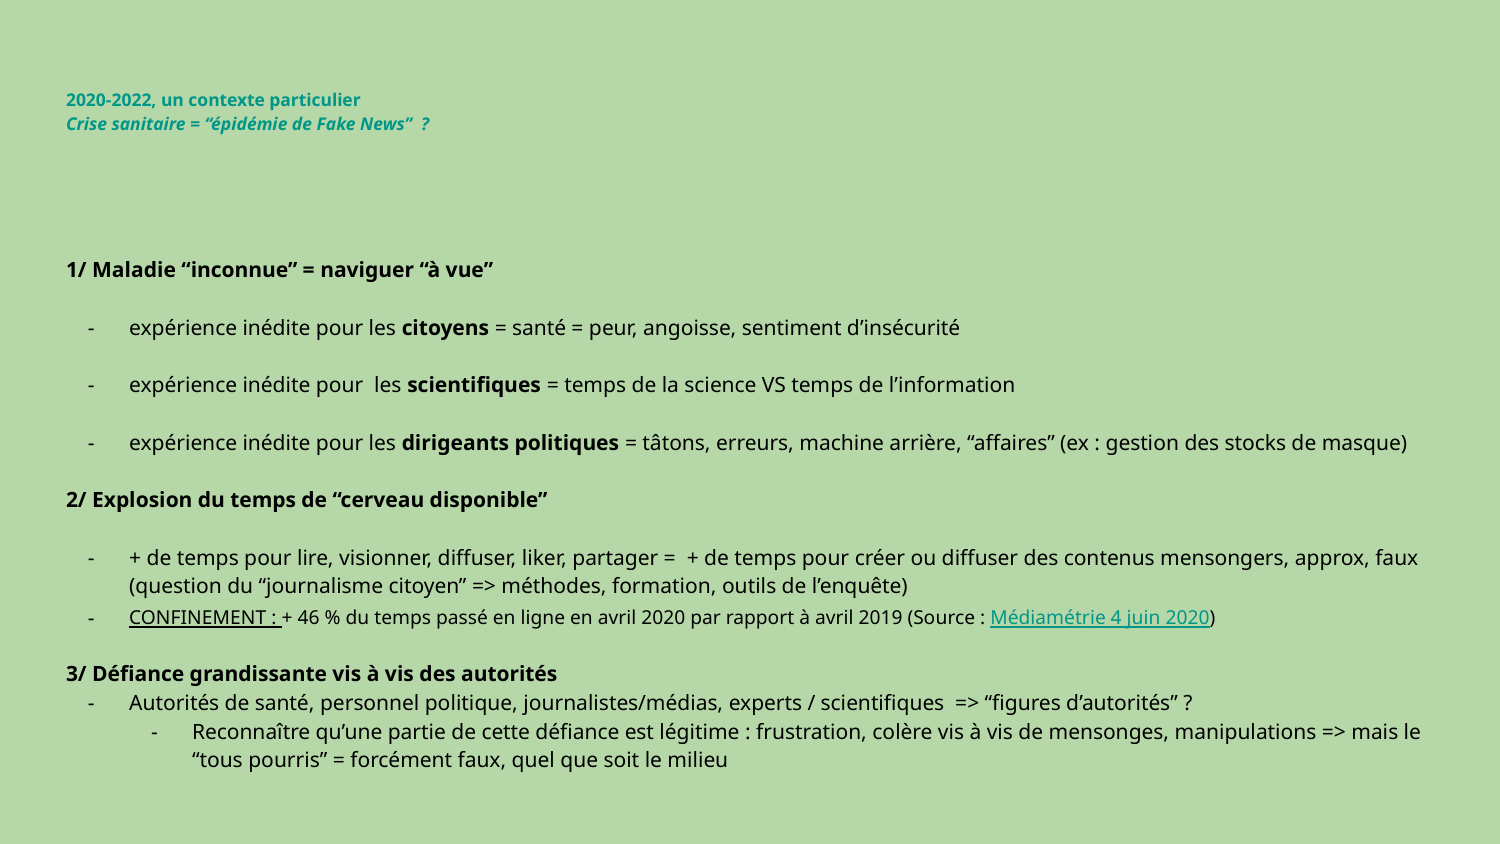

# 2020-2022, un contexte particulier Crise sanitaire = “épidémie de Fake News” ?
1/ Maladie “inconnue” = naviguer “à vue”
expérience inédite pour les citoyens = santé = peur, angoisse, sentiment d’insécurité
expérience inédite pour les scientifiques = temps de la science VS temps de l’information
expérience inédite pour les dirigeants politiques = tâtons, erreurs, machine arrière, “affaires” (ex : gestion des stocks de masque)
2/ Explosion du temps de “cerveau disponible”
+ de temps pour lire, visionner, diffuser, liker, partager = + de temps pour créer ou diffuser des contenus mensongers, approx, faux (question du “journalisme citoyen” => méthodes, formation, outils de l’enquête)
CONFINEMENT : + 46 % du temps passé en ligne en avril 2020 par rapport à avril 2019 (Source : Médiamétrie 4 juin 2020)
3/ Défiance grandissante vis à vis des autorités
Autorités de santé, personnel politique, journalistes/médias, experts / scientifiques => “figures d’autorités” ?
Reconnaître qu’une partie de cette défiance est légitime : frustration, colère vis à vis de mensonges, manipulations => mais le “tous pourris” = forcément faux, quel que soit le milieu